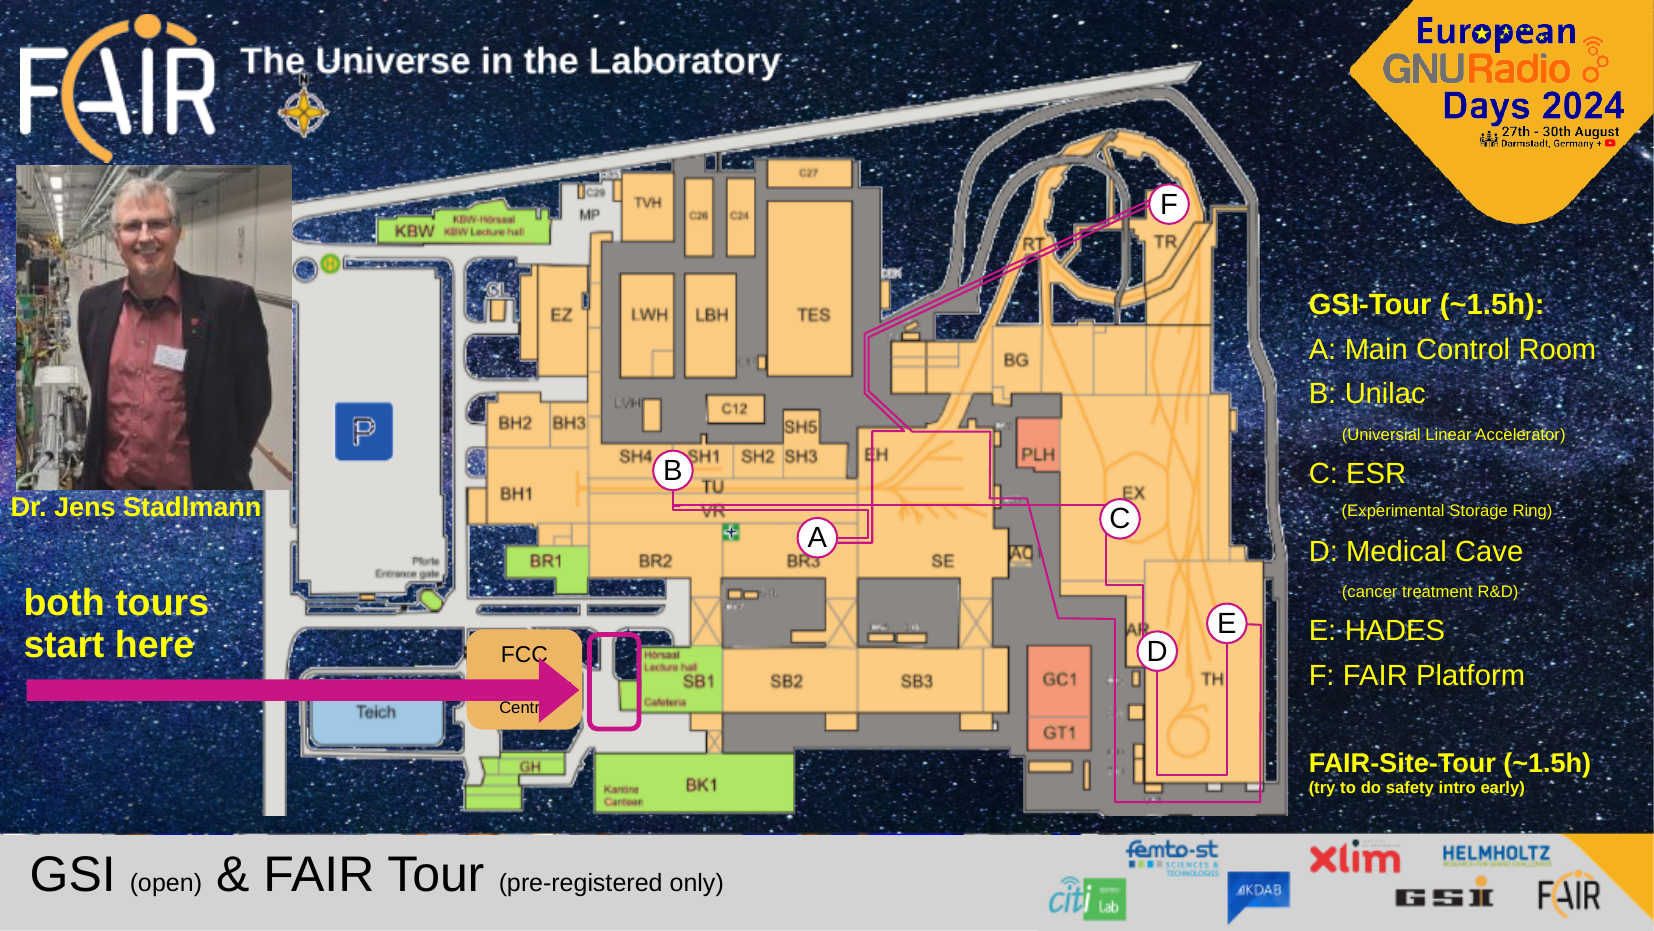

F
GSI-Tour (~1.5h):
A: Main Control Room
B: Unilac
 (Universial Linear Accelerator)
C: ESR
 (Experimental Storage Ring)
D: Medical Cave
 (cancer treatment R&D)
E: HADES
F: FAIR Platform
FAIR-Site-Tour (~1.5h)
(try to do safety intro early)
B
Dr. Jens Stadlmann
C
A
both tours
start here
E
FCC
FAIR Control Centre
D
# GSI (open) & FAIR Tour (pre-registered only)